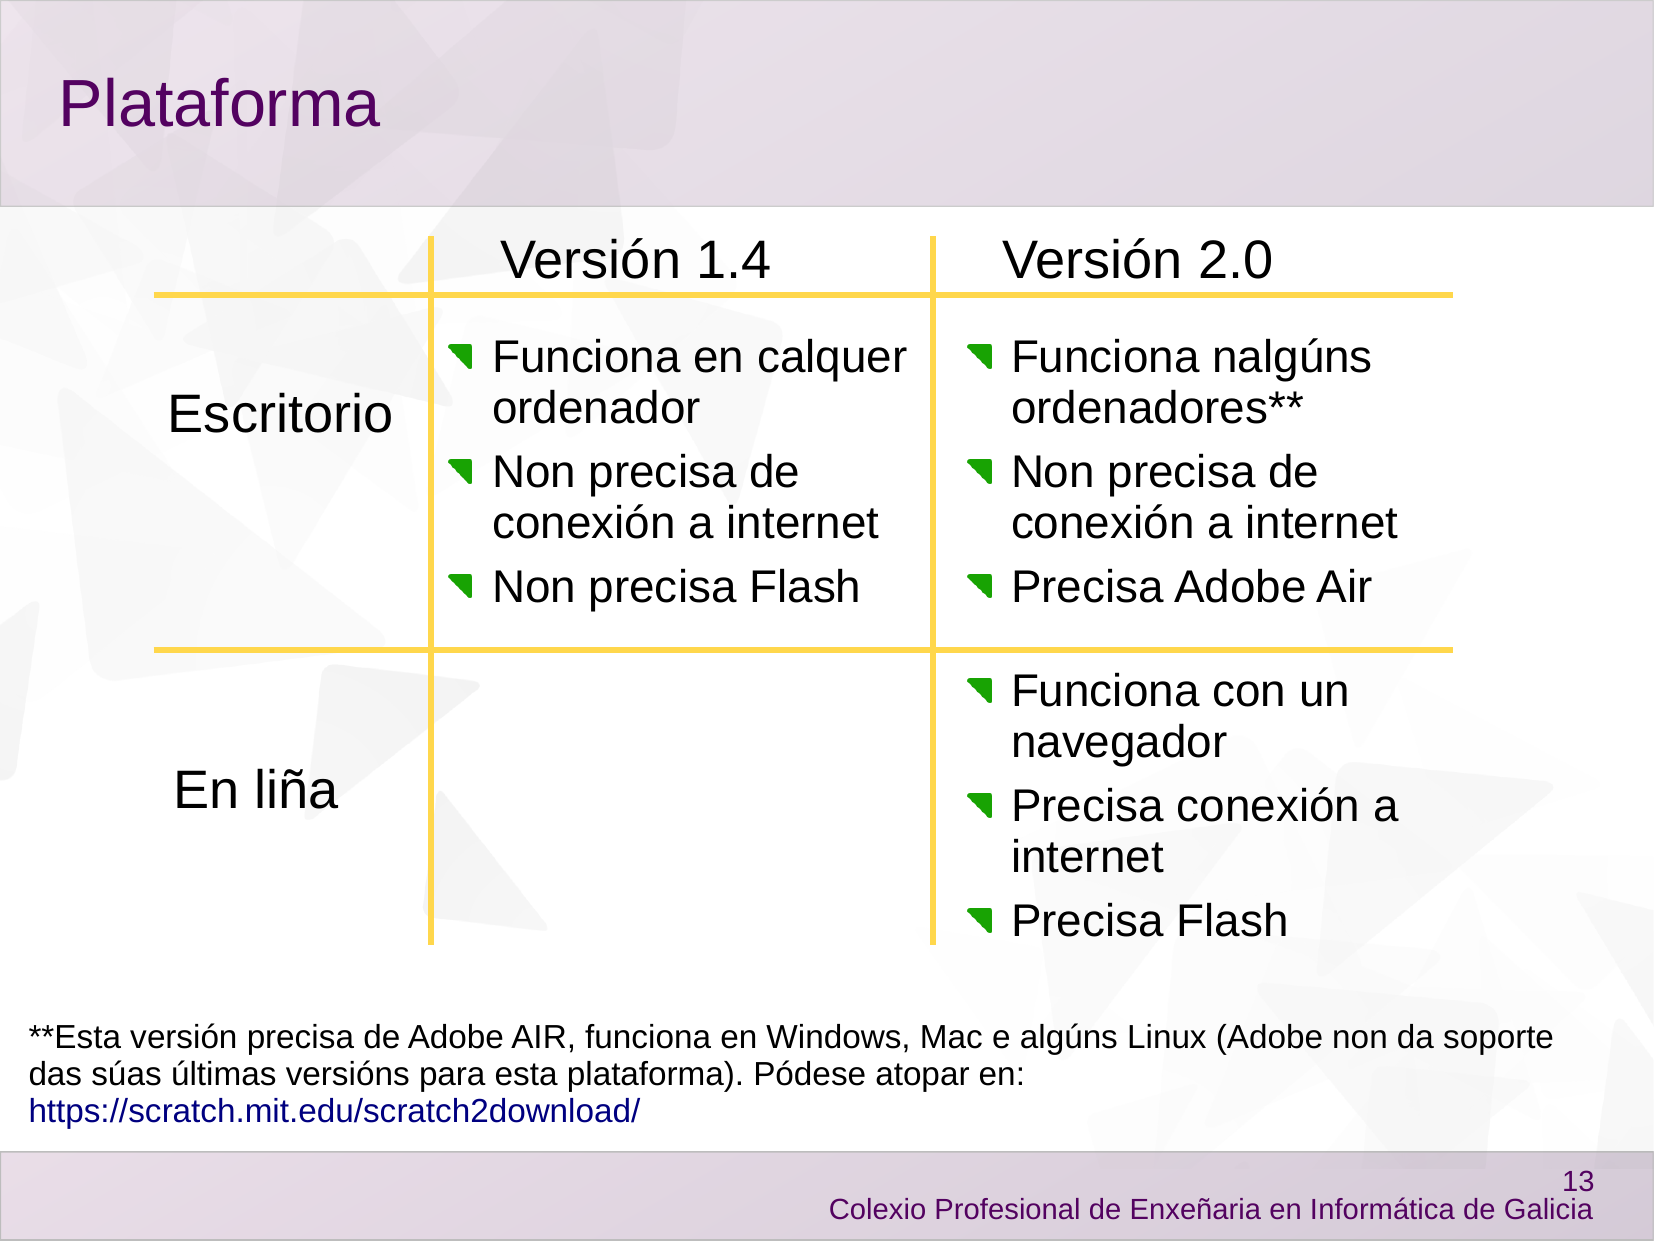

# Plataforma
Versión 1.4
Versión 2.0
Funciona en calquer ordenador
Non precisa de conexión a internet
Non precisa Flash
Funciona nalgúns ordenadores**
Non precisa de conexión a internet
Precisa Adobe Air
Escritorio
Funciona con un navegador
Precisa conexión a internet
Precisa Flash
En liña
**Esta versión precisa de Adobe AIR, funciona en Windows, Mac e algúns Linux (Adobe non da soporte das súas últimas versións para esta plataforma). Pódese atopar en:https://scratch.mit.edu/scratch2download/
13
Colexio Profesional de Enxeñaria en Informática de Galicia